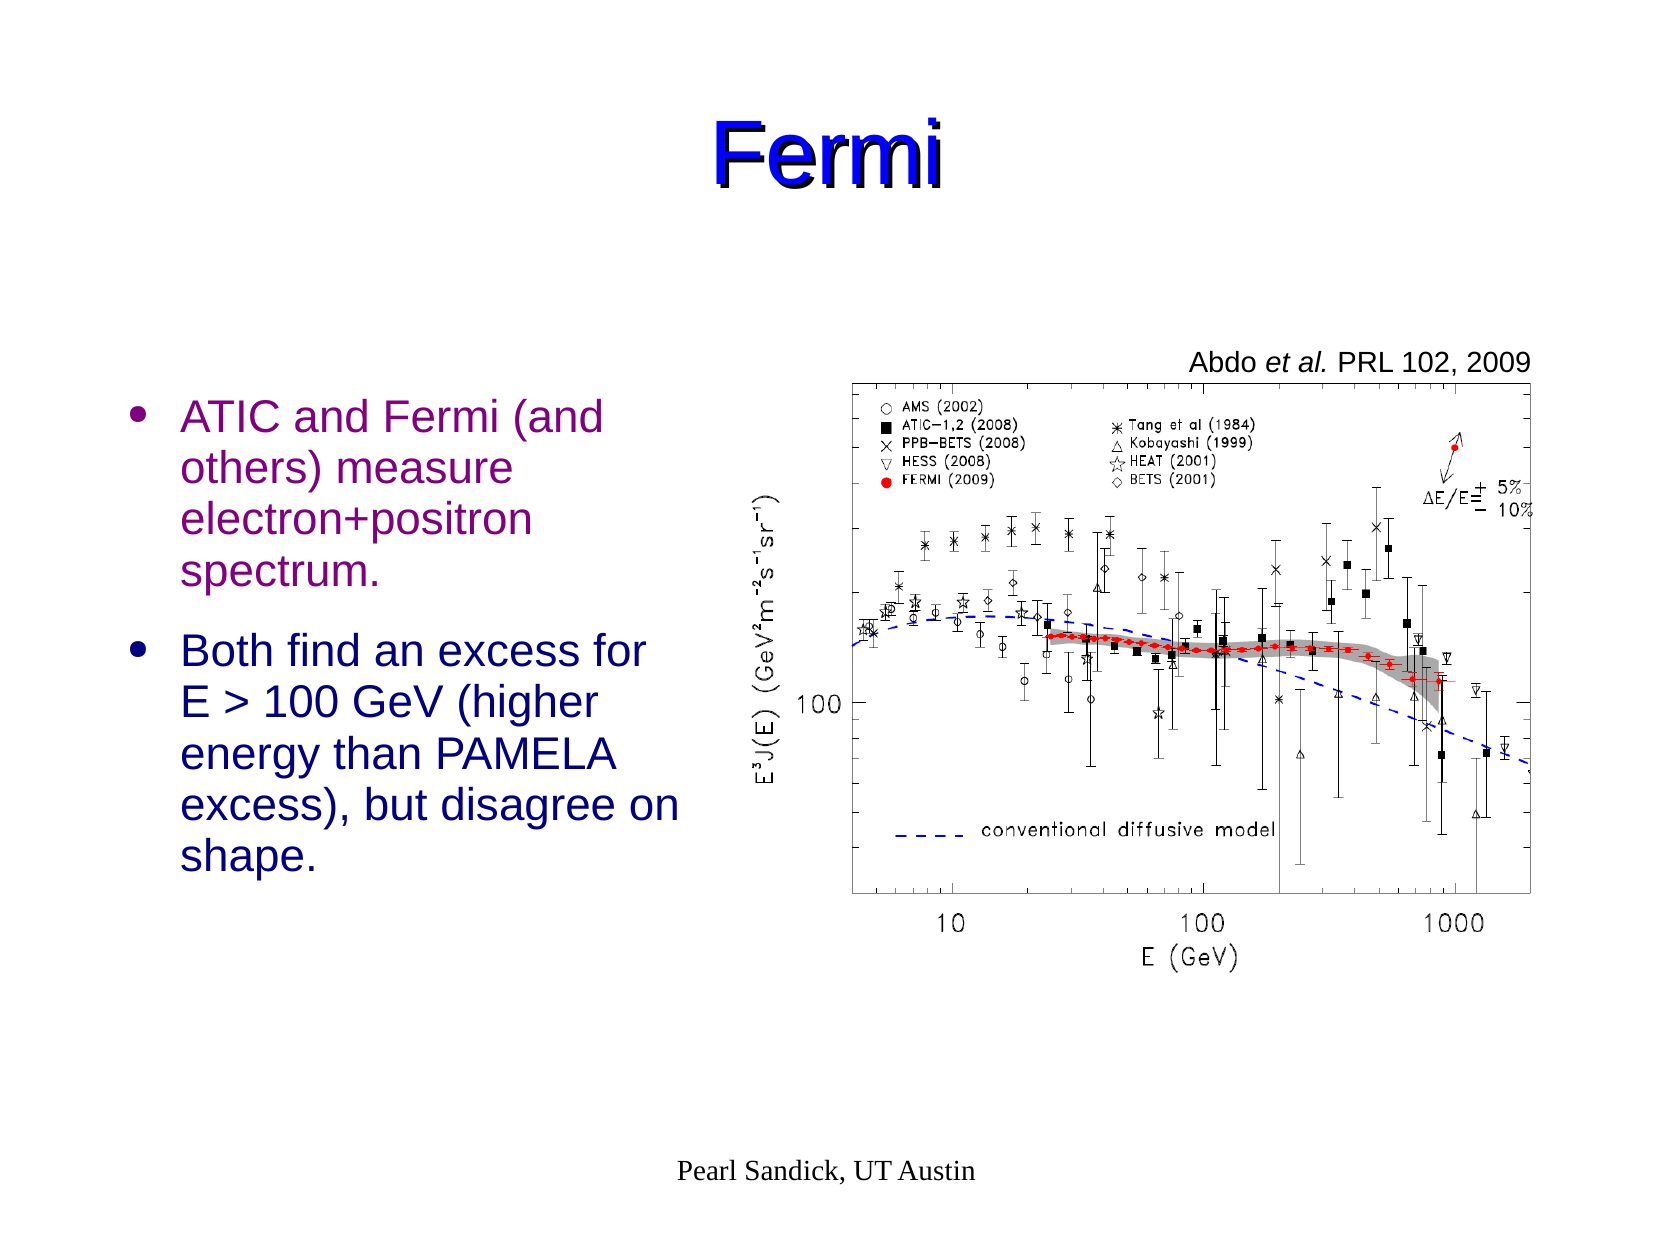

# Fermi
Abdo et al. PRL 102, 2009
ATIC and Fermi (and others) measure electron+positron spectrum.
Both find an excess for E > 100 GeV (higher energy than PAMELA excess), but disagree on shape.
Pearl Sandick, UT Austin